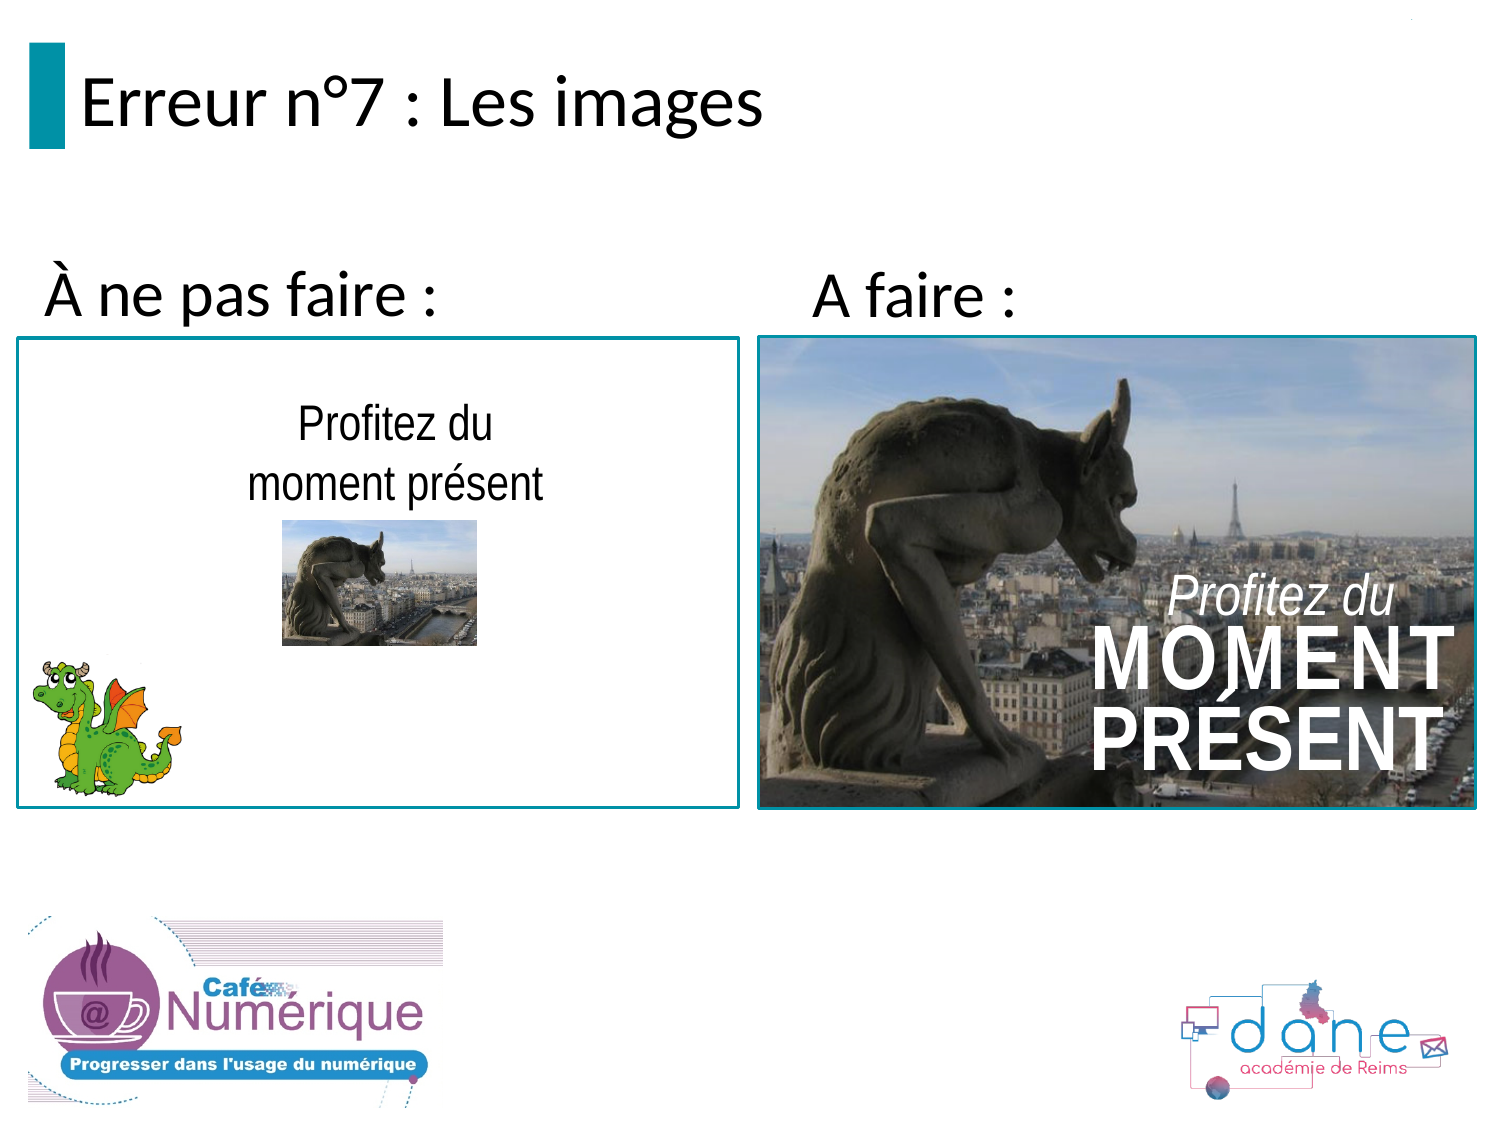

# Erreur n°7 : Les images
À ne pas faire :
A faire :
Profitez du moment présent
Profitez du
MOMENT
PRÉSENT